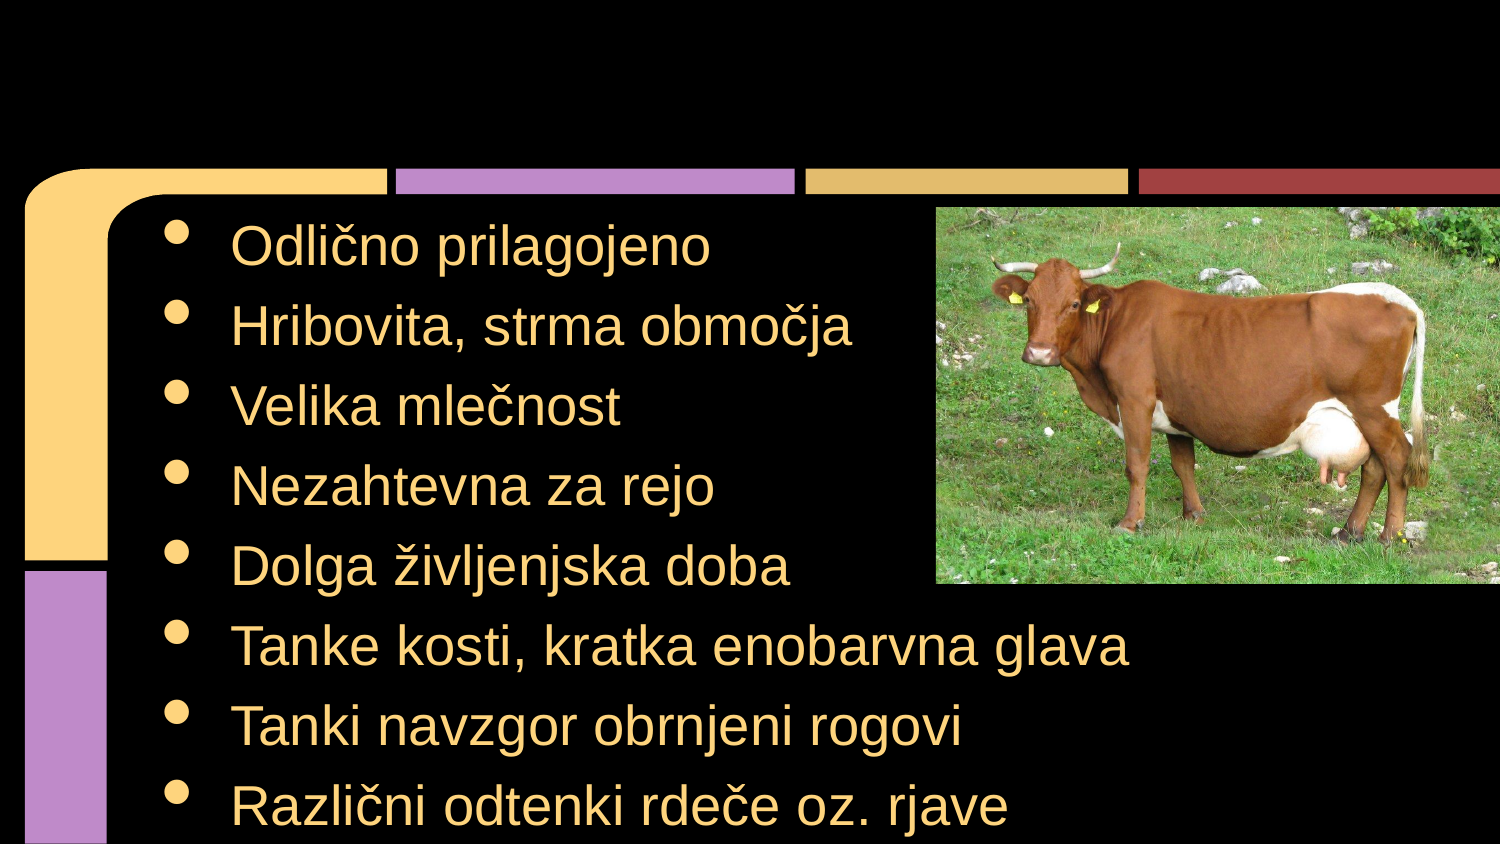

# Odlično prilagojeno
Hribovita, strma območja
Velika mlečnost
Nezahtevna za rejo
Dolga življenjska doba
Tanke kosti, kratka enobarvna glava
Tanki navzgor obrnjeni rogovi
Različni odtenki rdeče oz. rjave